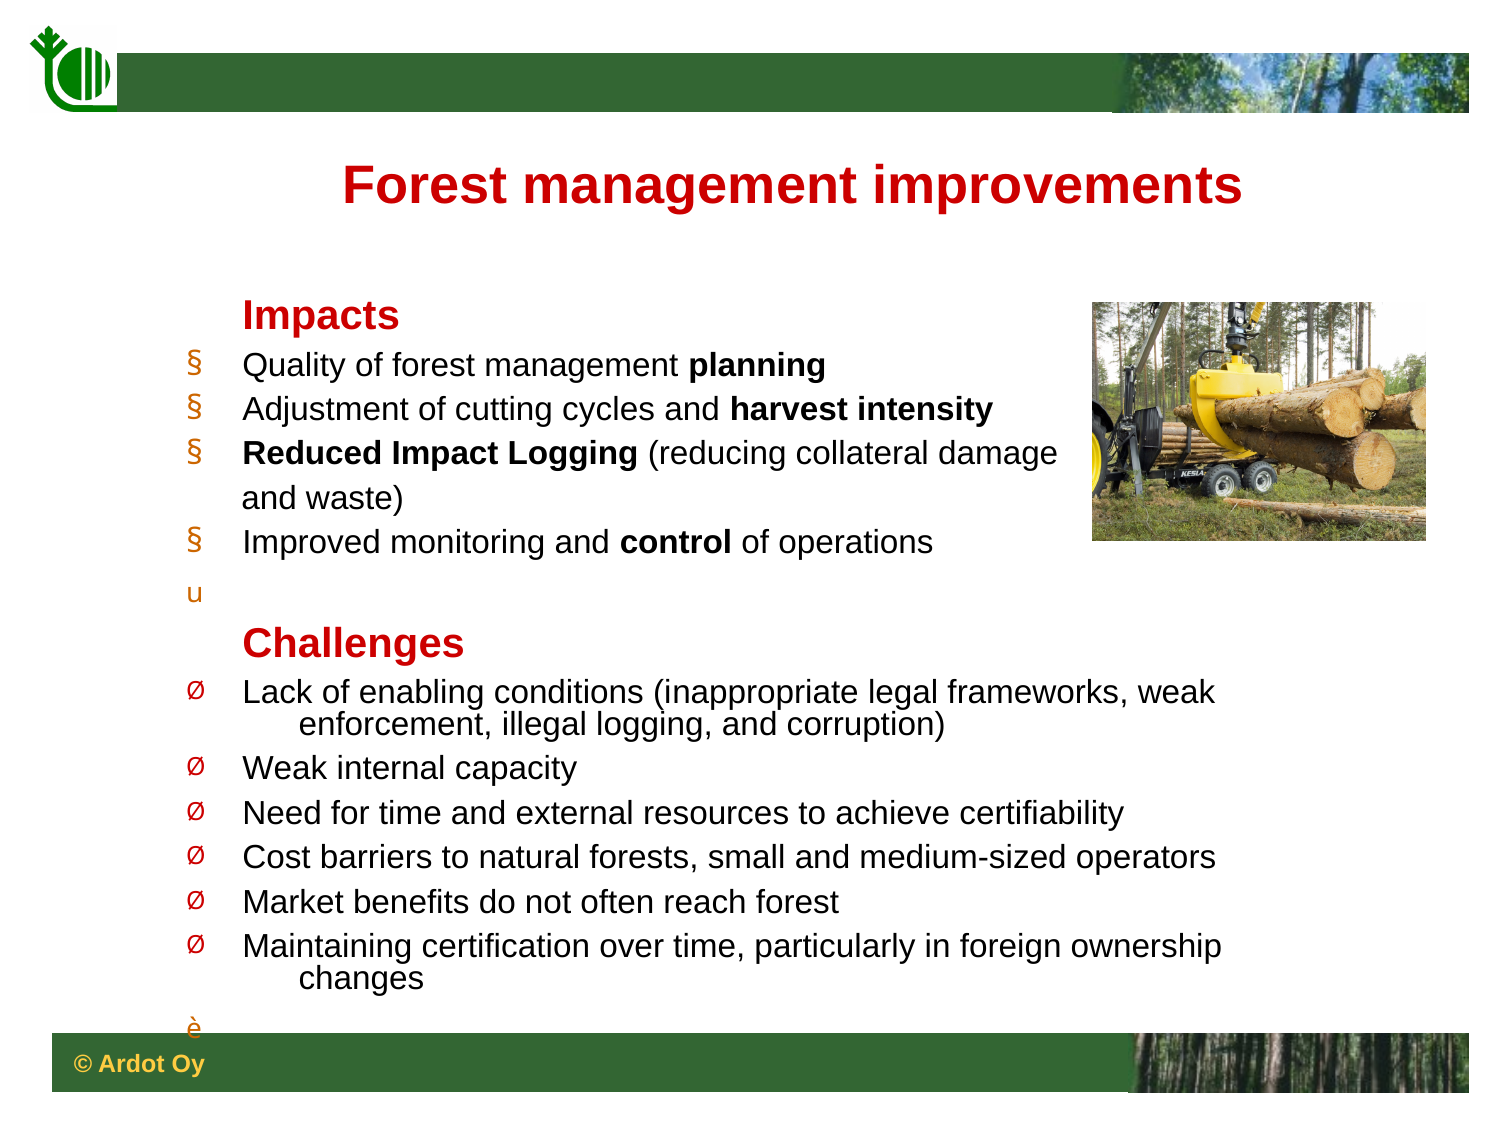

# Forest management improvements
Impacts
Quality of forest management planning
Adjustment of cutting cycles and harvest intensity
Reduced Impact Logging (reducing collateral damage
 and waste)
Improved monitoring and control of operations
Challenges
Lack of enabling conditions (inappropriate legal frameworks, weak enforcement, illegal logging, and corruption)
Weak internal capacity
Need for time and external resources to achieve certifiability
Cost barriers to natural forests, small and medium-sized operators
Market benefits do not often reach forest
Maintaining certification over time, particularly in foreign ownership changes